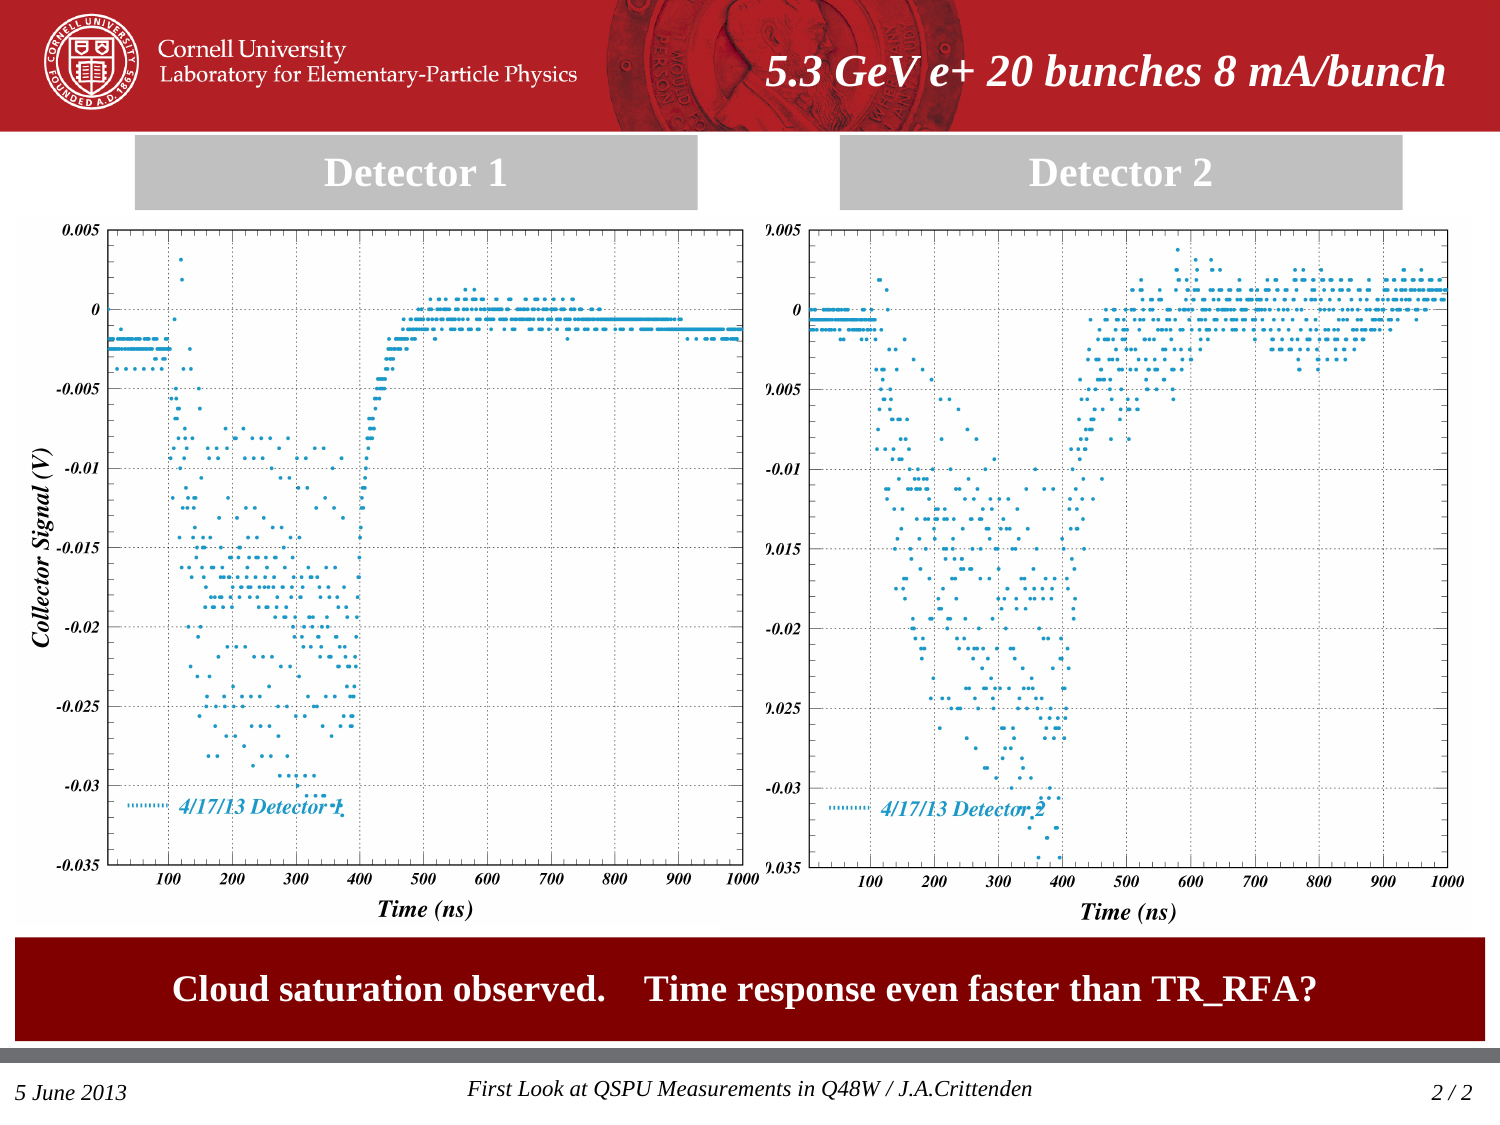

# 5.3 GeV e+ 20 bunches 8 mA/bunch
Detector 1
Detector 2
Cloud saturation observed. Time response even faster than TR_RFA?